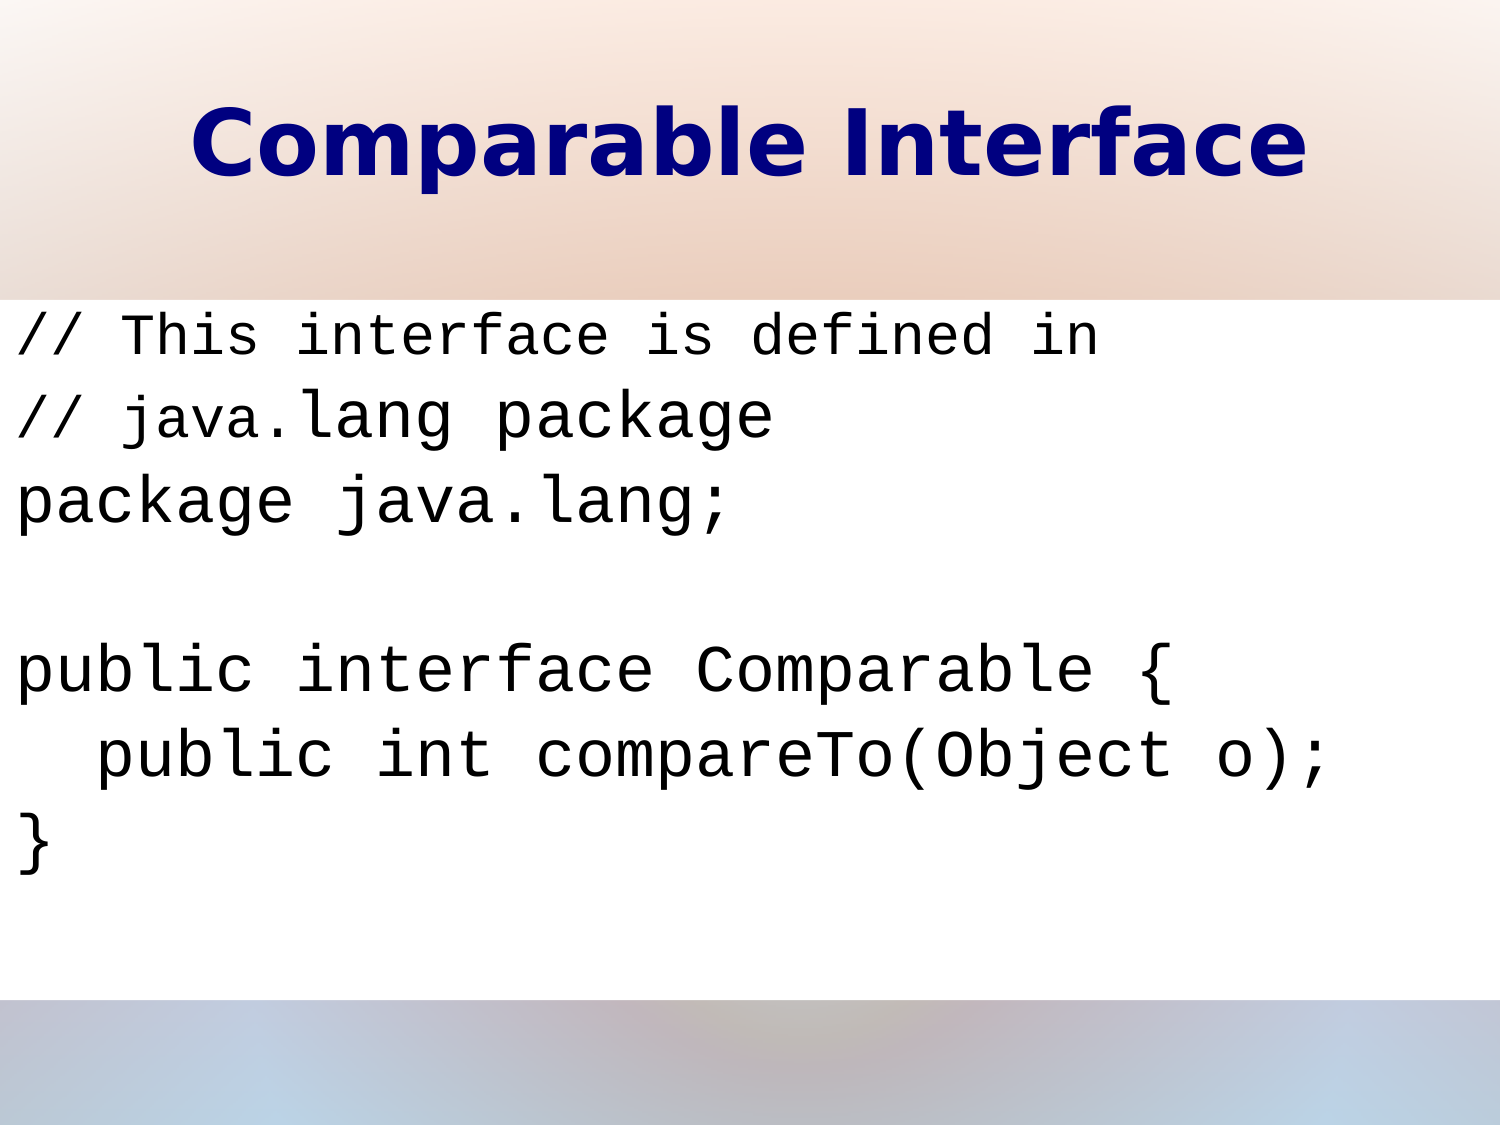

# Comparable Interface
// This interface is defined in
// java.lang package
package java.lang;
public interface Comparable {
 public int compareTo(Object o);
}
Liang, Introduction to Java Programming, Seventh Edition, (c) 2009 Pearson Education, Inc. All rights reserved. 0136012671
17